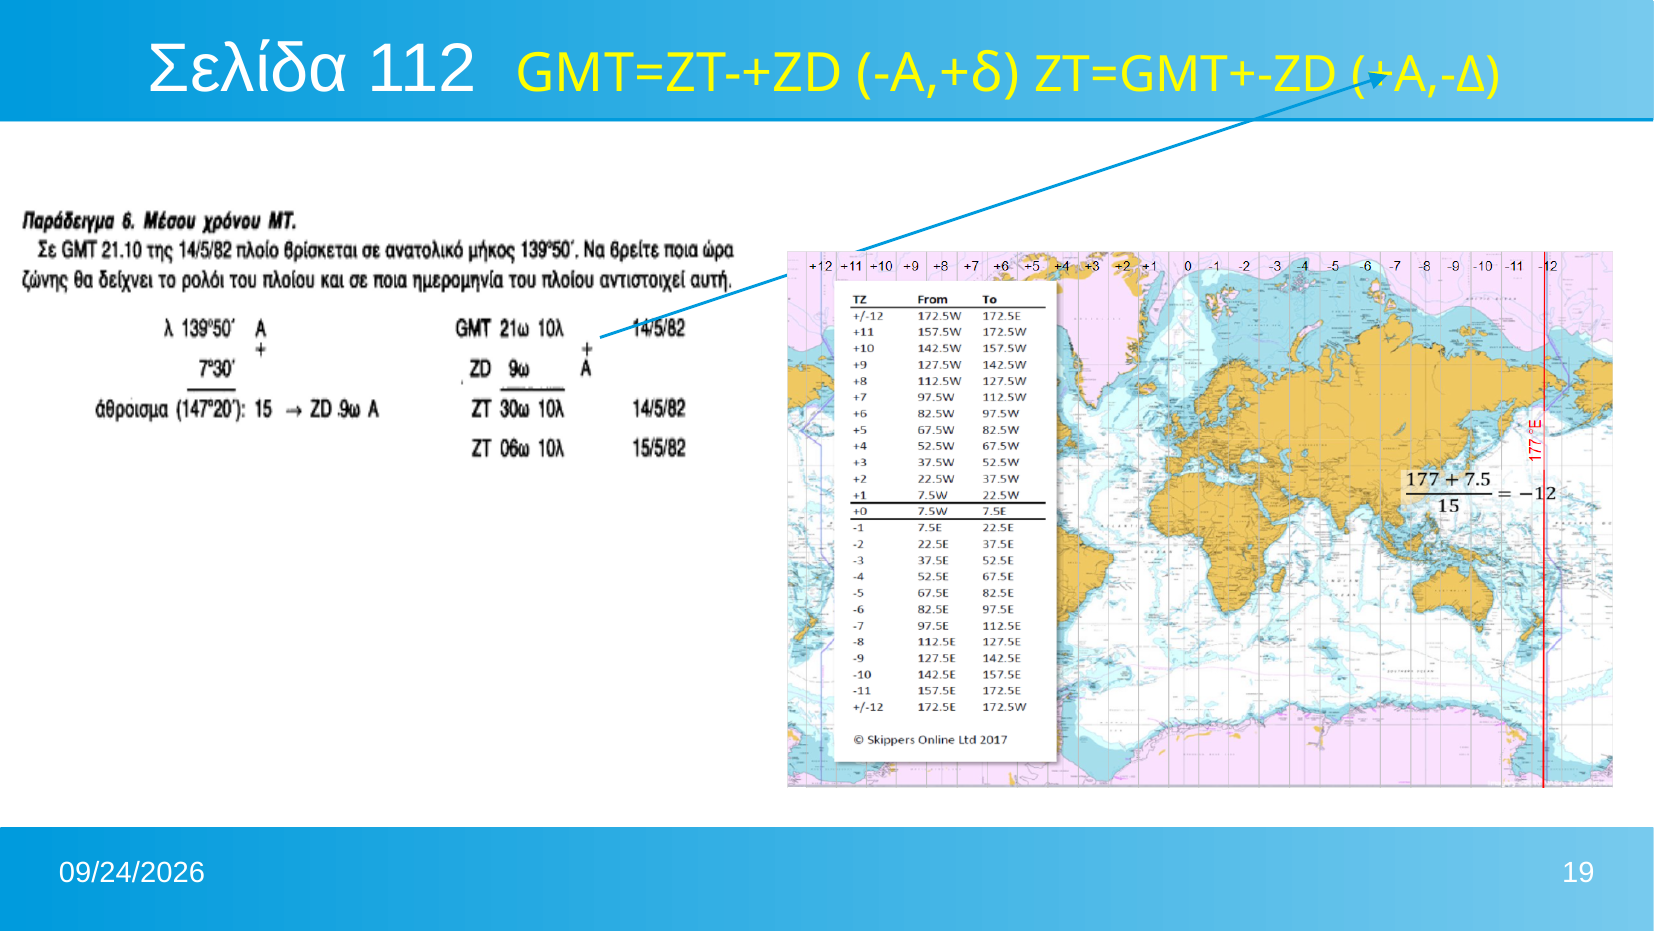

# Σελίδα 112 GMT=ZT-+ZD (-Α,+δ) ZT=GMT+-ZD (+A,-Δ)
19